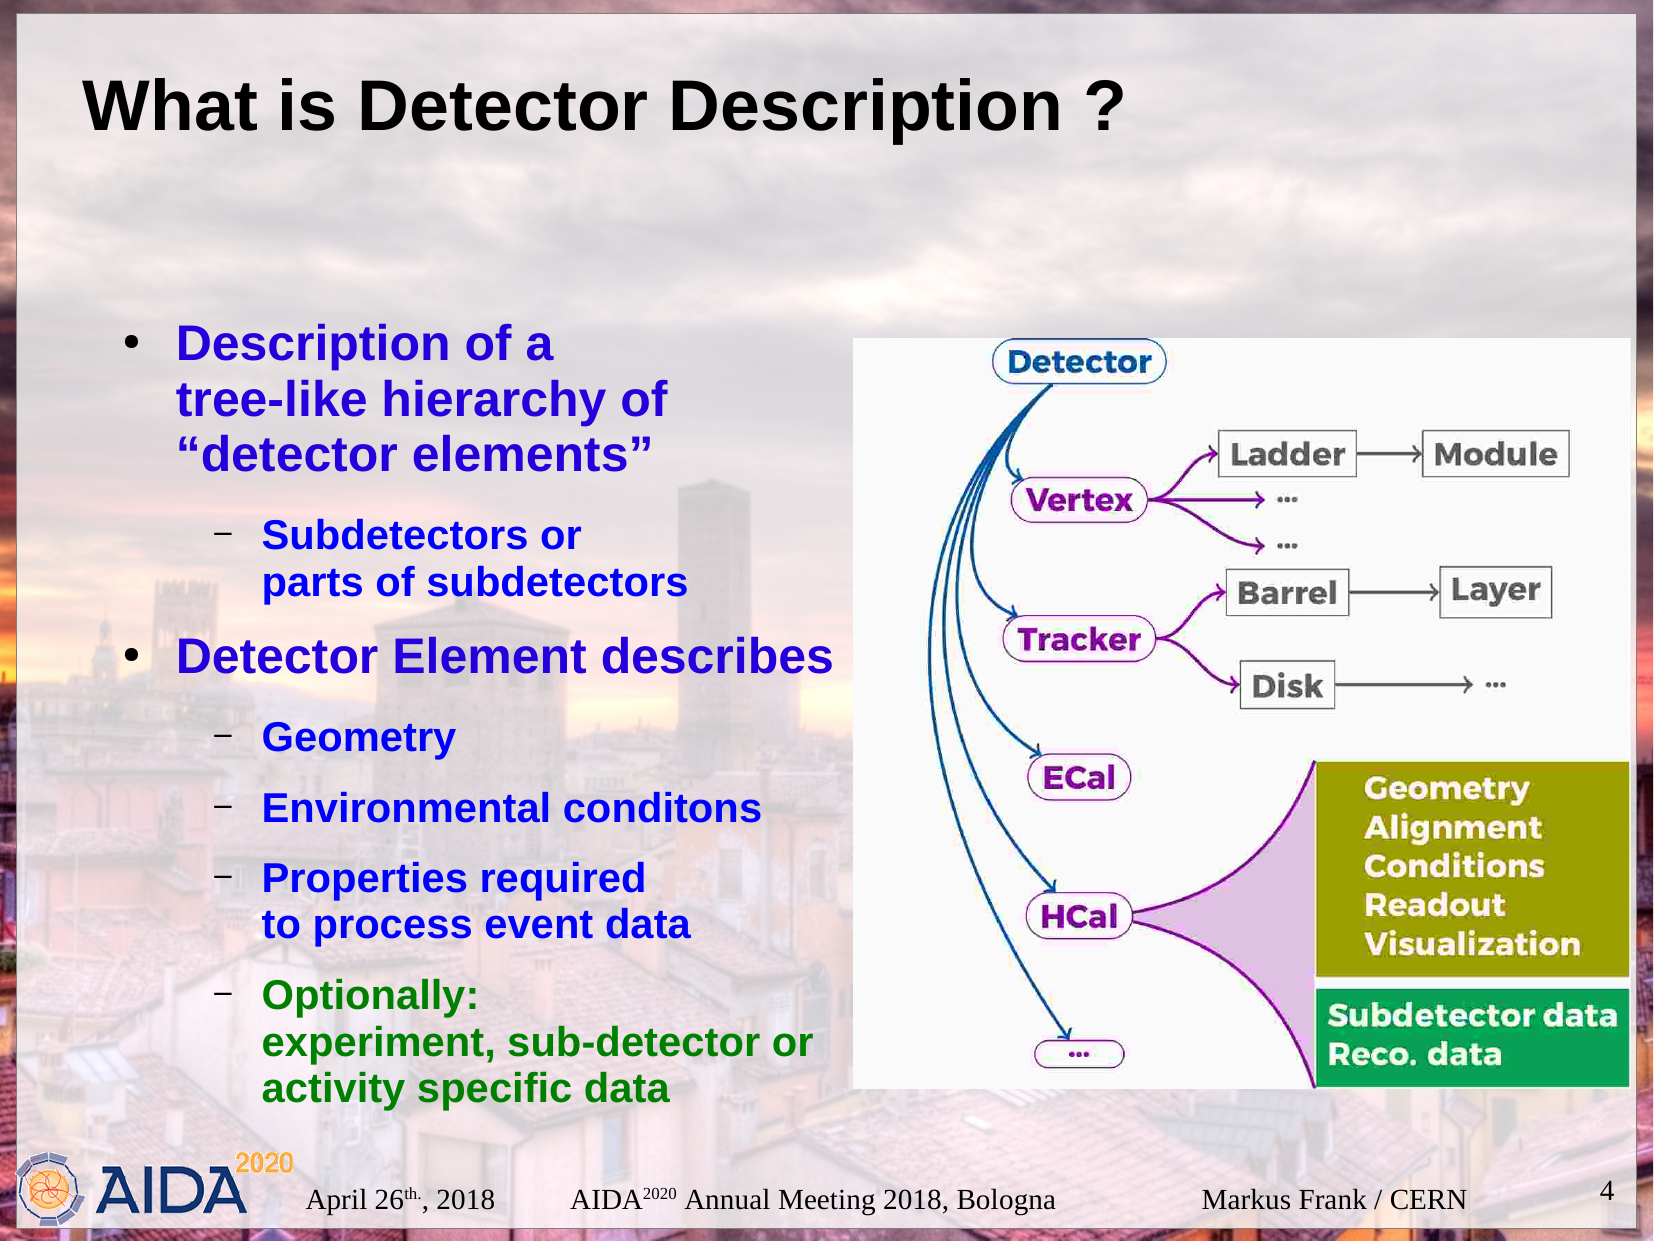

# What is Detector Description ?
Description of a
tree-like hierarchy of
“detector elements”
Subdetectors or
parts of subdetectors
Detector Element describes
Geometry
Environmental conditons
Properties required
to process event data
Optionally:
experiment, sub-detector or
activity specific data
4
February, 4th. 2014
CLIC Workshop at CERN, Markus Frank / CERN